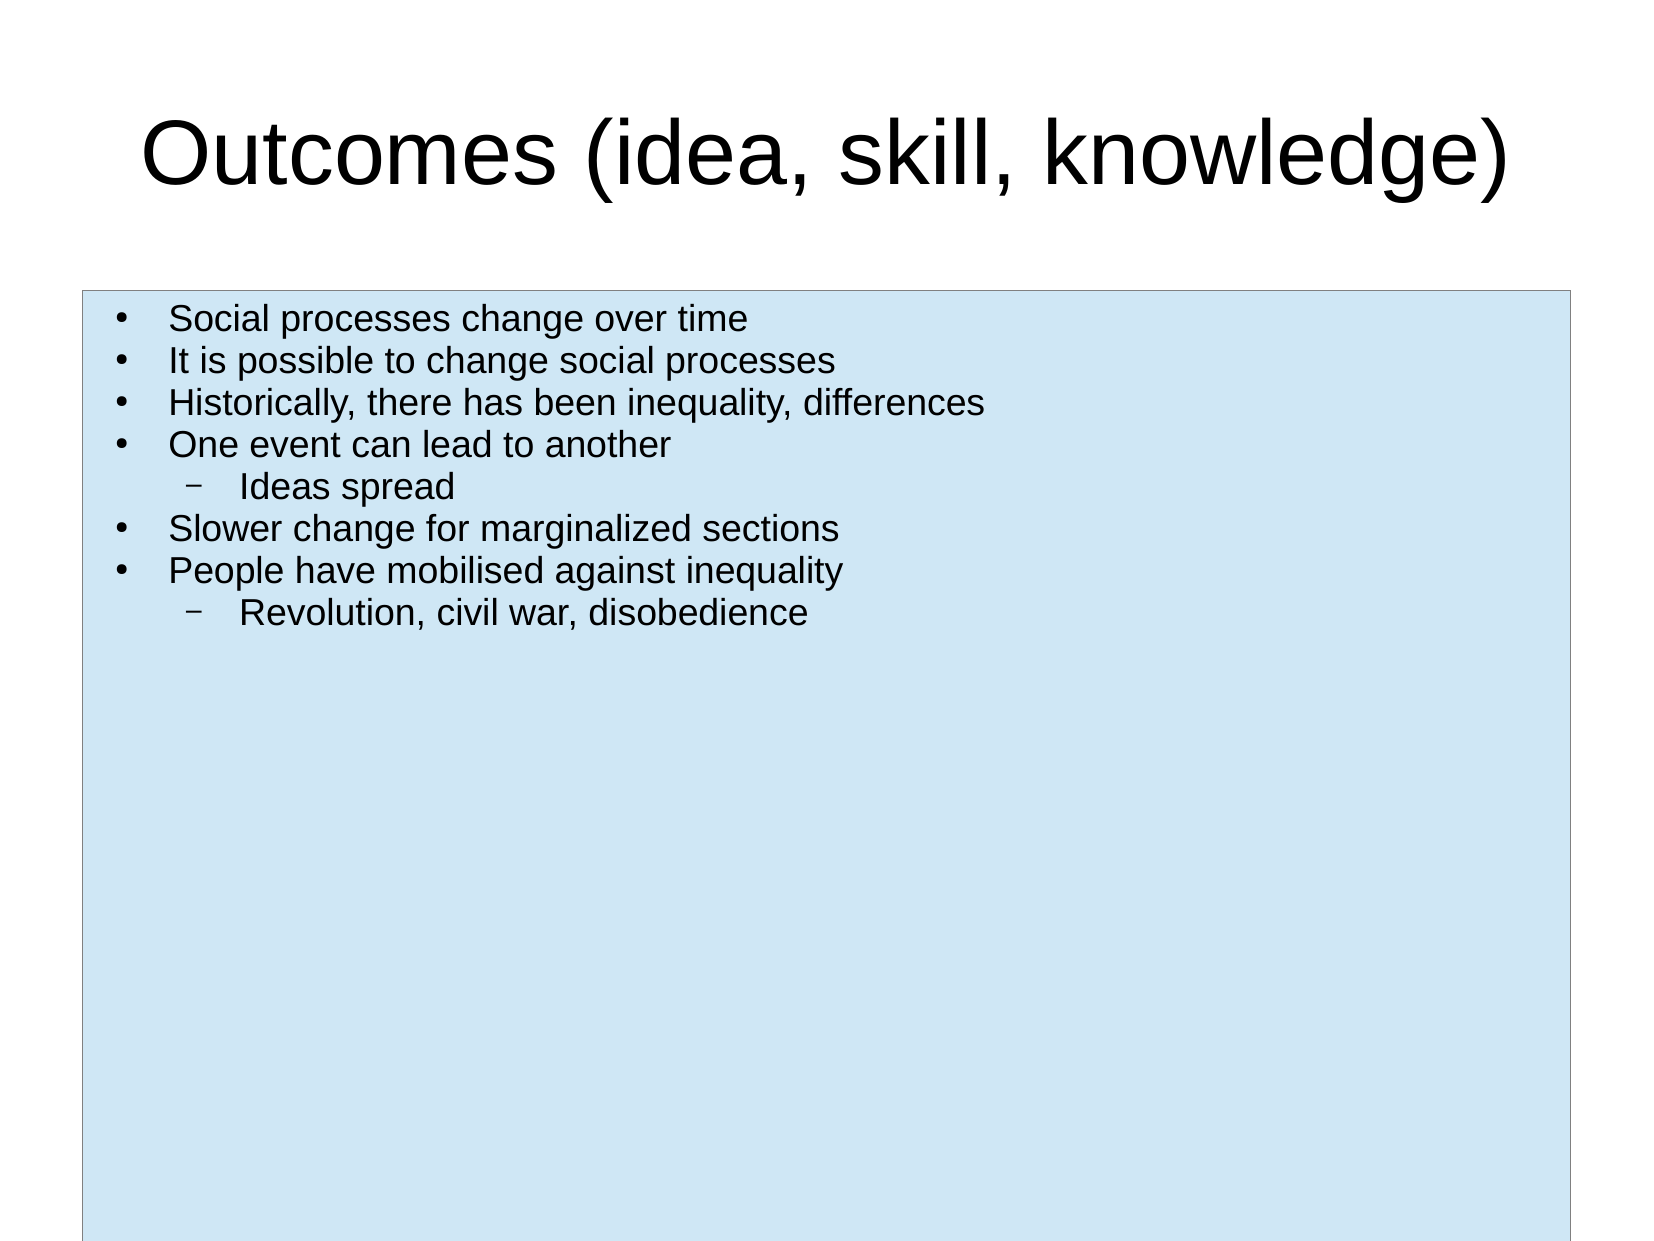

# Outcomes (idea, skill, knowledge)
Social processes change over time
It is possible to change social processes
Historically, there has been inequality, differences
One event can lead to another
Ideas spread
Slower change for marginalized sections
People have mobilised against inequality
Revolution, civil war, disobedience